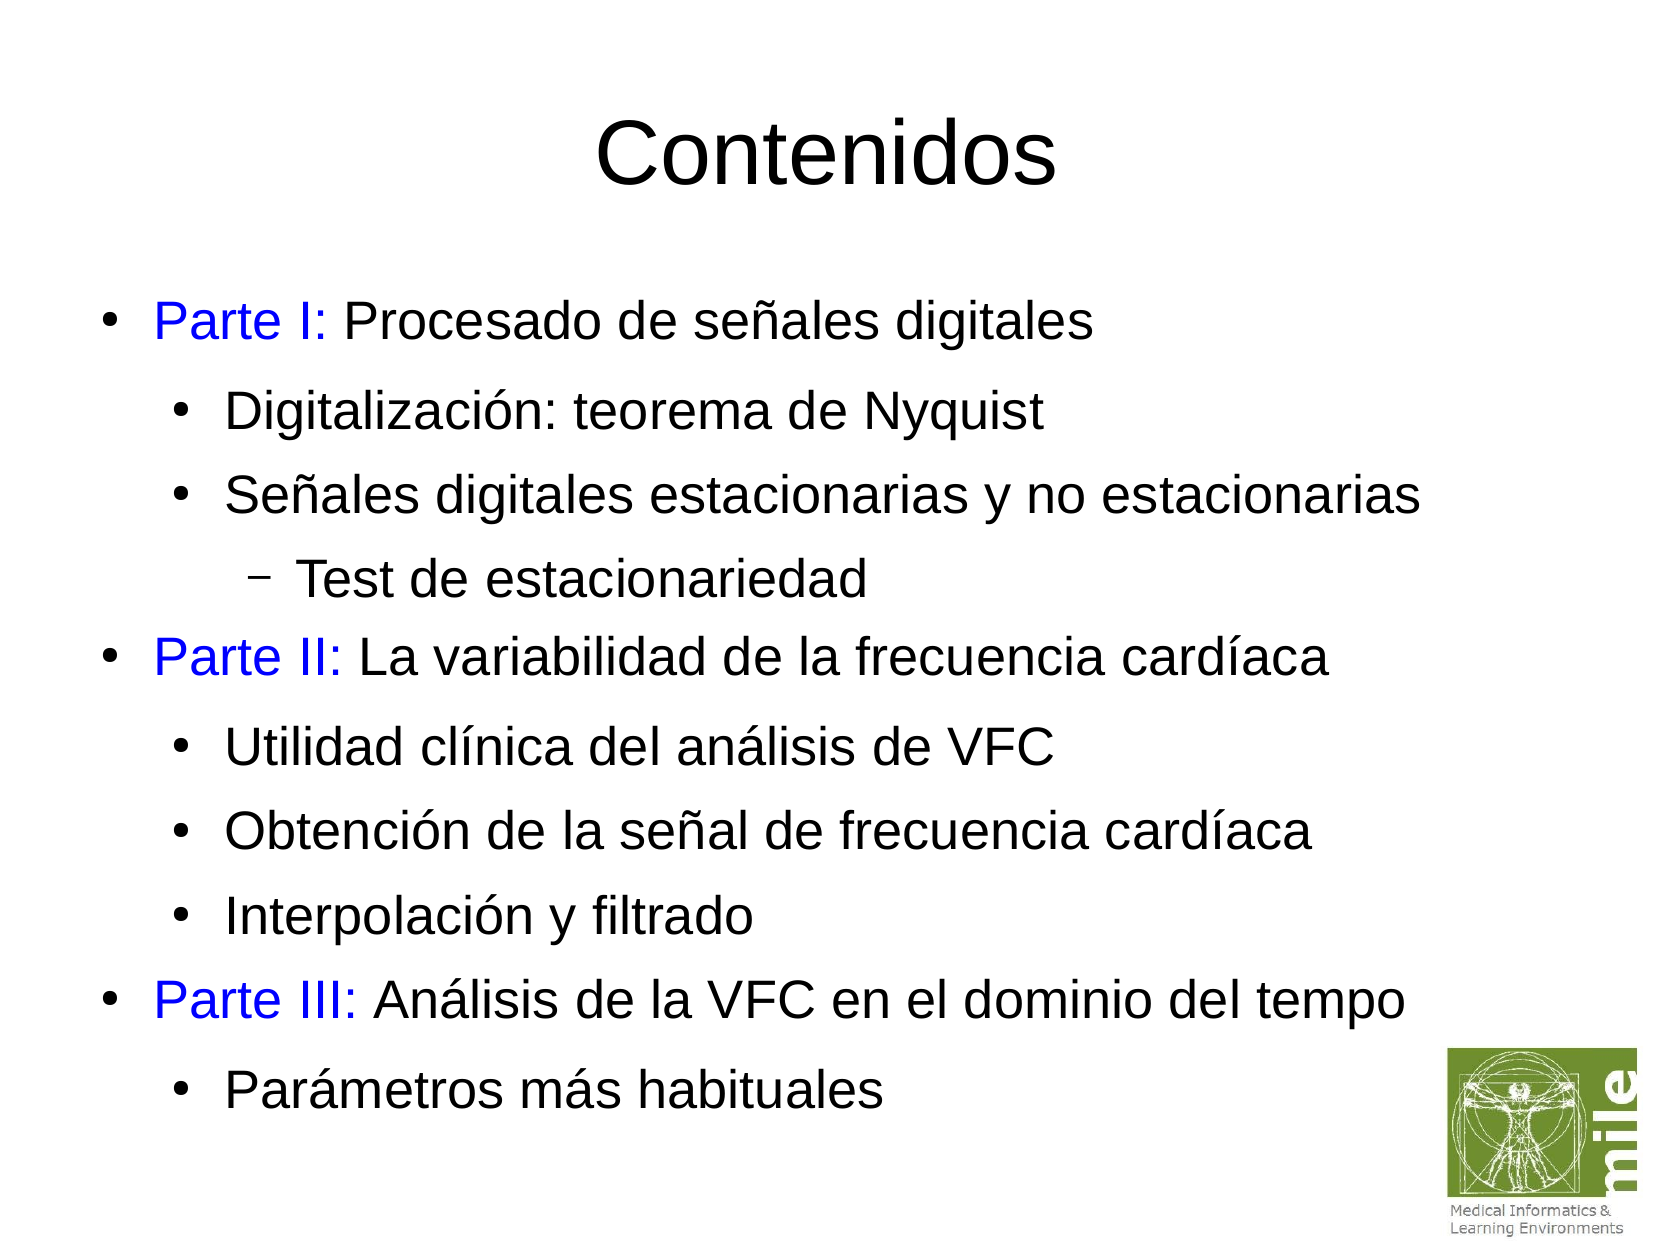

# Contenidos
Parte I: Procesado de señales digitales
Digitalización: teorema de Nyquist
Señales digitales estacionarias y no estacionarias
Test de estacionariedad
Parte II: La variabilidad de la frecuencia cardíaca
Utilidad clínica del análisis de VFC
Obtención de la señal de frecuencia cardíaca
Interpolación y filtrado
Parte III: Análisis de la VFC en el dominio del tempo
Parámetros más habituales